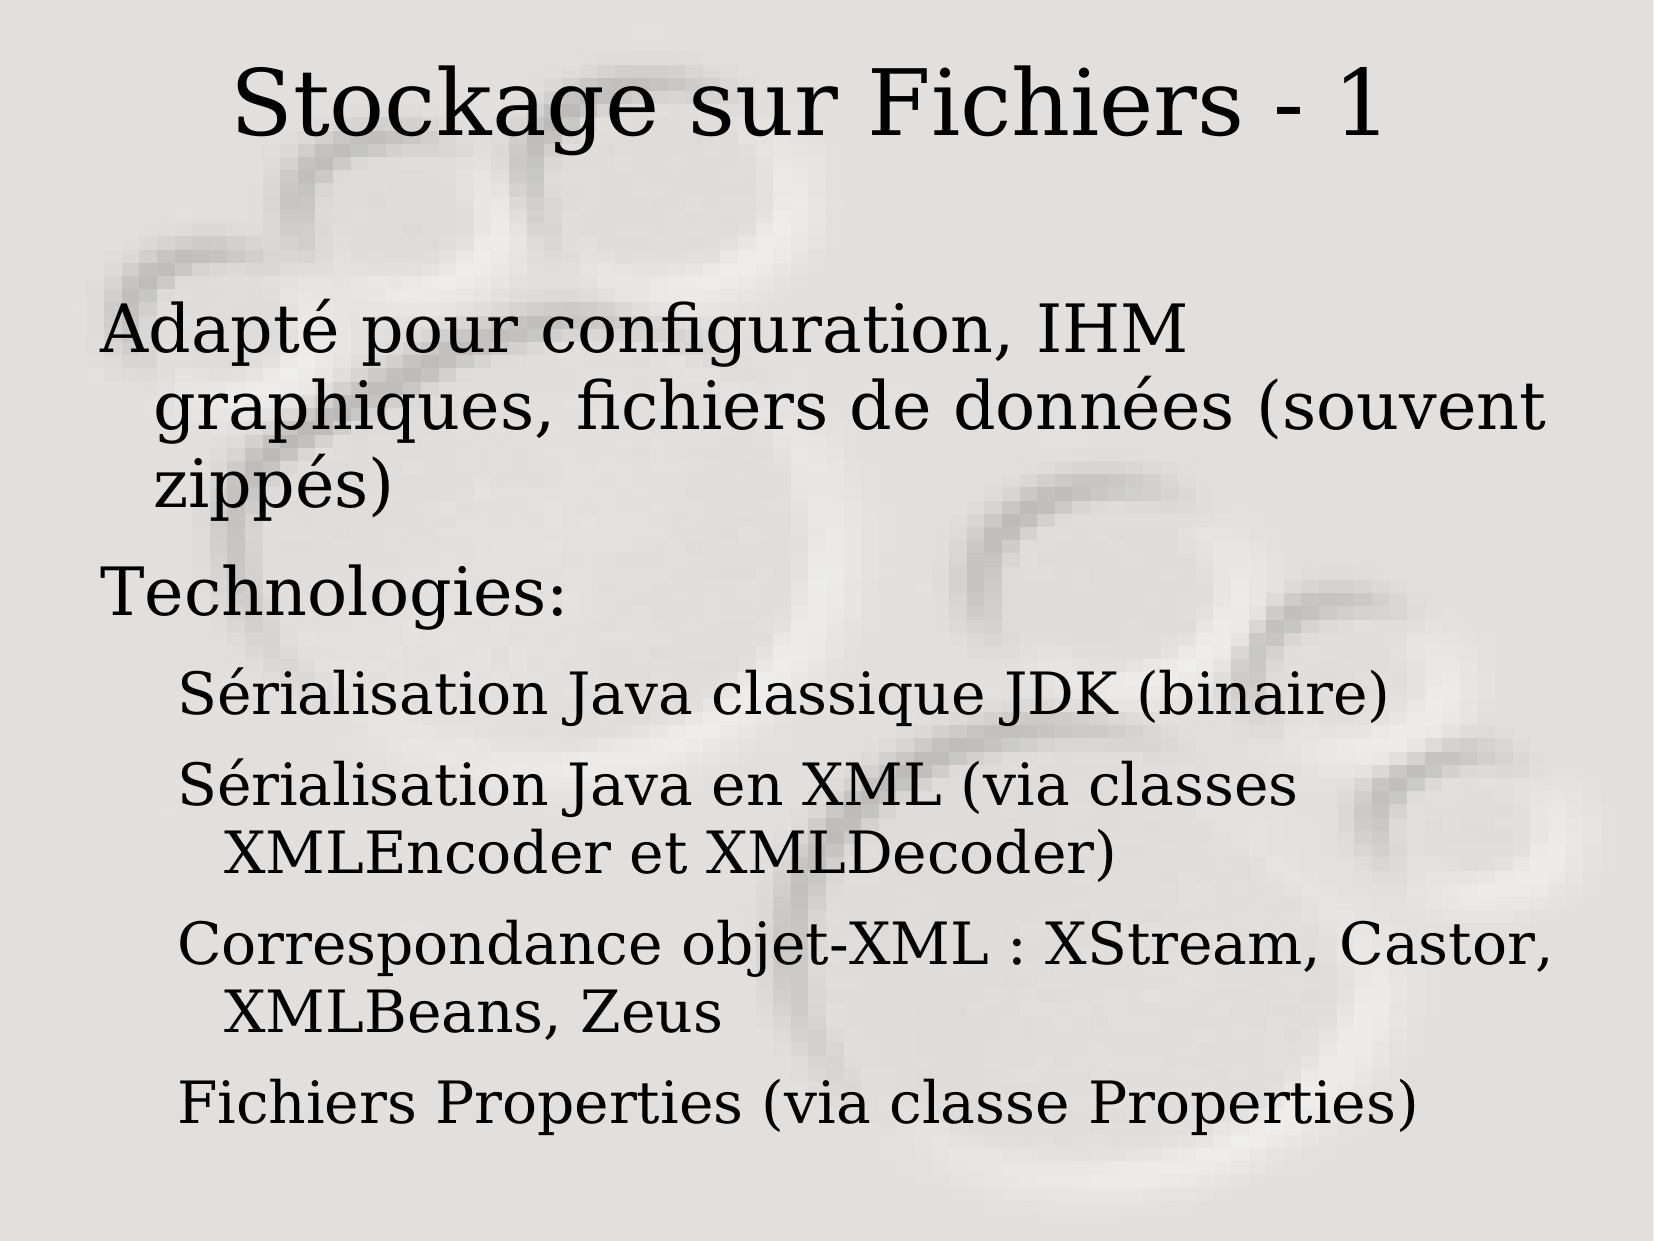

# Stockage sur Fichiers - 1
Adapté pour configuration, IHM graphiques, fichiers de données (souvent zippés)
Technologies:
Sérialisation Java classique JDK (binaire)
Sérialisation Java en XML (via classes XMLEncoder et XMLDecoder)
Correspondance objet-XML : XStream, Castor, XMLBeans, Zeus
Fichiers Properties (via classe Properties)